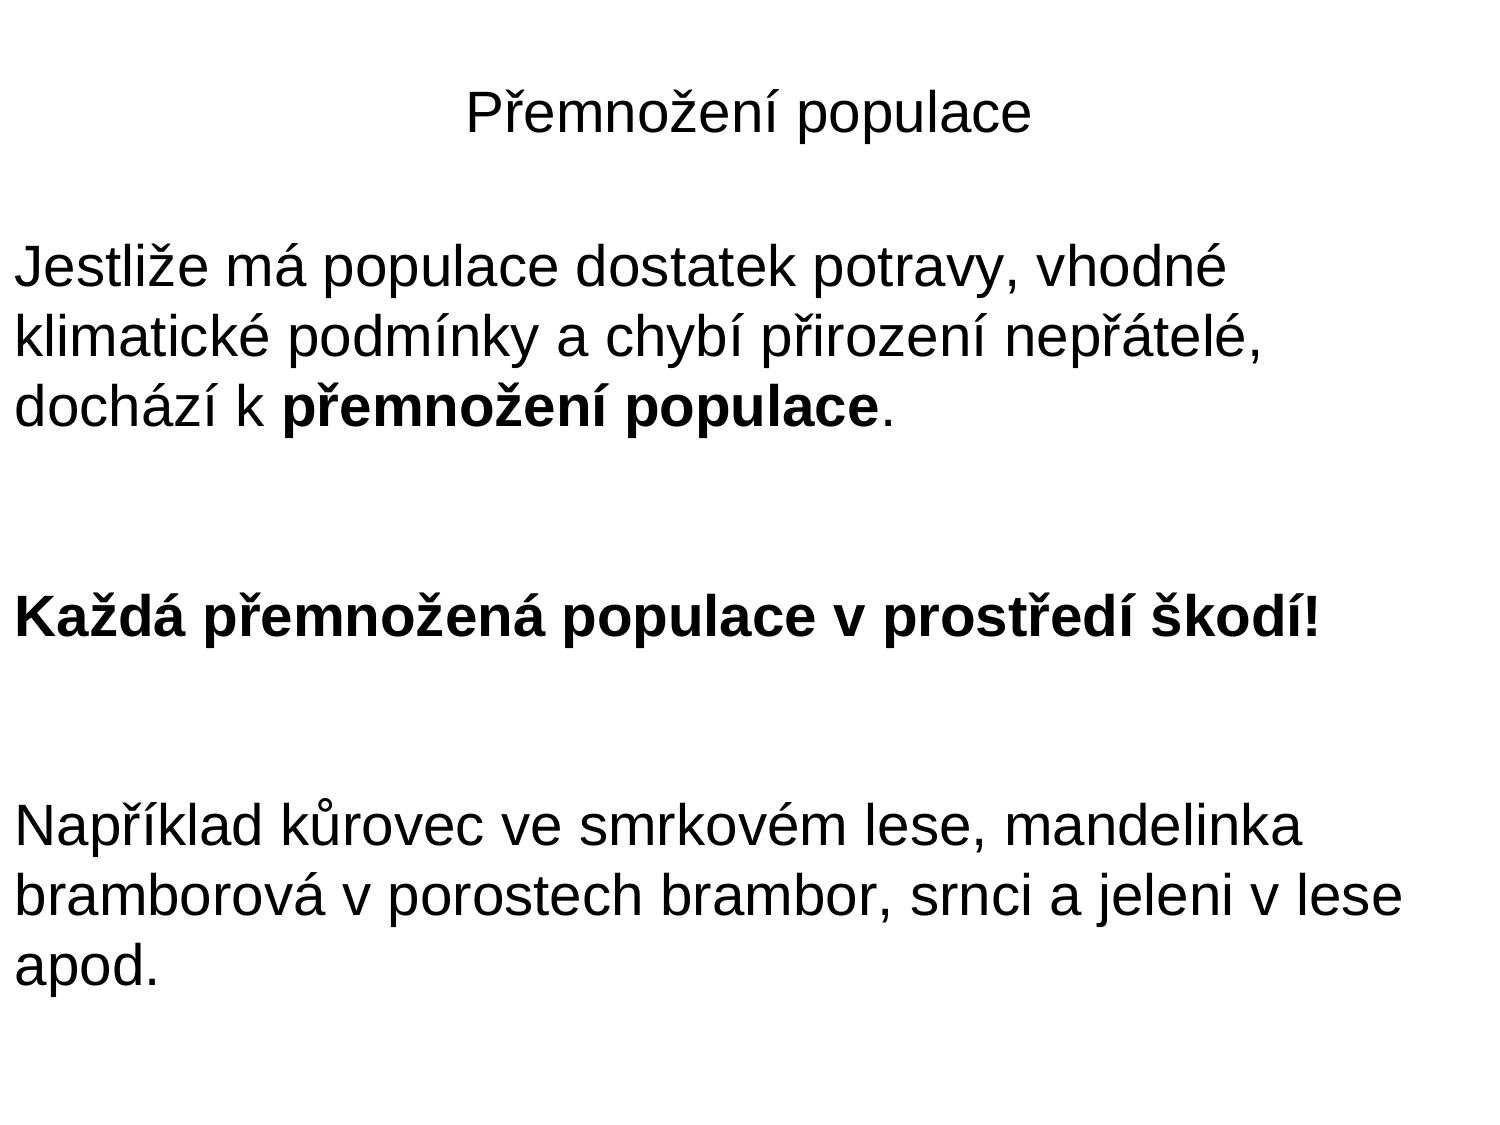

Přemnožení populace
Jestliže má populace dostatek potravy, vhodné klimatické podmínky a chybí přirození nepřátelé, dochází k přemnožení populace.
Každá přemnožená populace v prostředí škodí!
Například kůrovec ve smrkovém lese, mandelinka bramborová v porostech brambor, srnci a jeleni v lese apod.